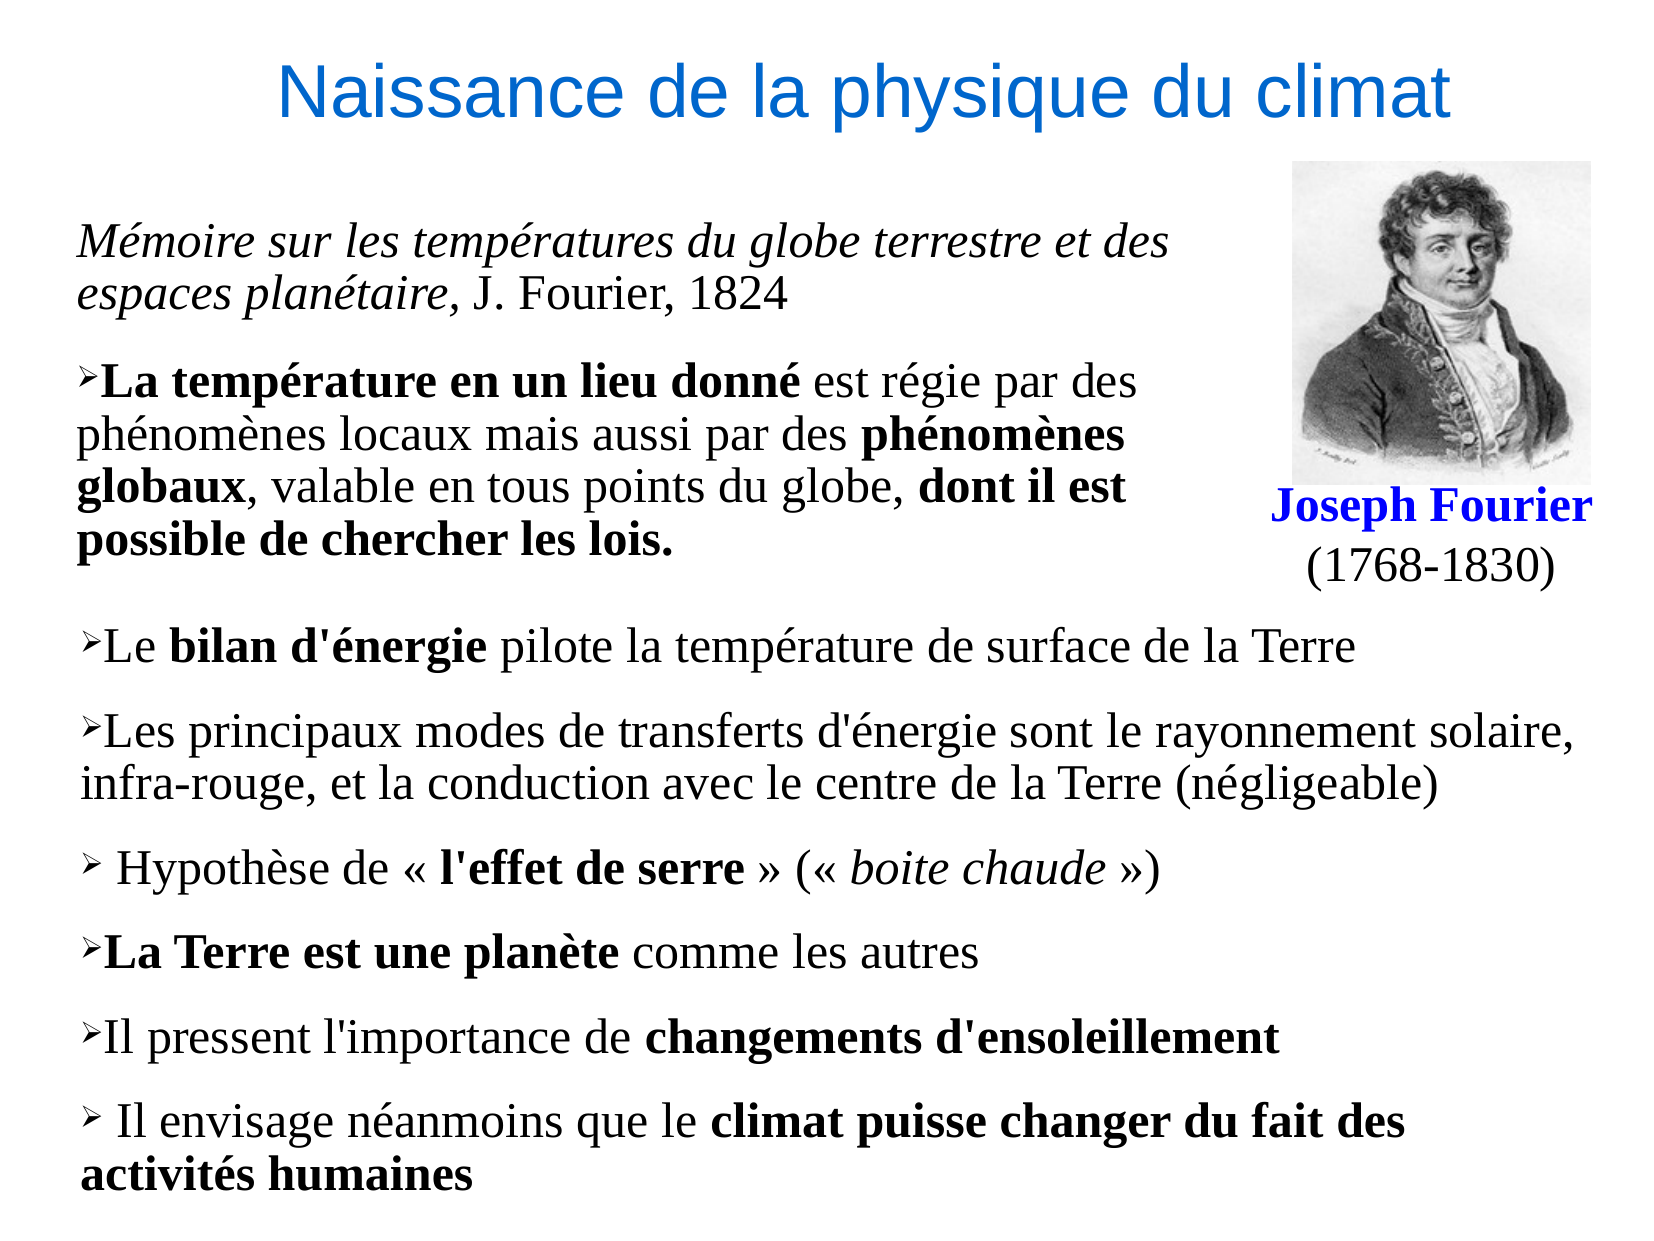

# Naissance de la physique du climat
Mémoire sur les températures du globe terrestre et des espaces planétaire, J. Fourier, 1824
La température en un lieu donné est régie par des phénomènes locaux mais aussi par des phénomènes globaux, valable en tous points du globe, dont il est possible de chercher les lois.
Joseph Fourier
(1768-1830)
Le bilan d'énergie pilote la température de surface de la Terre
Les principaux modes de transferts d'énergie sont le rayonnement solaire, infra-rouge, et la conduction avec le centre de la Terre (négligeable)
 Hypothèse de « l'effet de serre » (« boite chaude »)
La Terre est une planète comme les autres
Il pressent l'importance de changements d'ensoleillement
 Il envisage néanmoins que le climat puisse changer du fait des activités humaines
Mémoire sur les températures du globe terrestre et des espaces planétaire, J. Fourrier, 1824
La Terre est une planète comme les autres
 Le bilan d'énergie pilote la température de surface de la Terre
Les principaux modes de transferts d'énergie sont
Rayonnement solaire
Rayonnement infra-rouge
Conduction avec le centre de la Terre